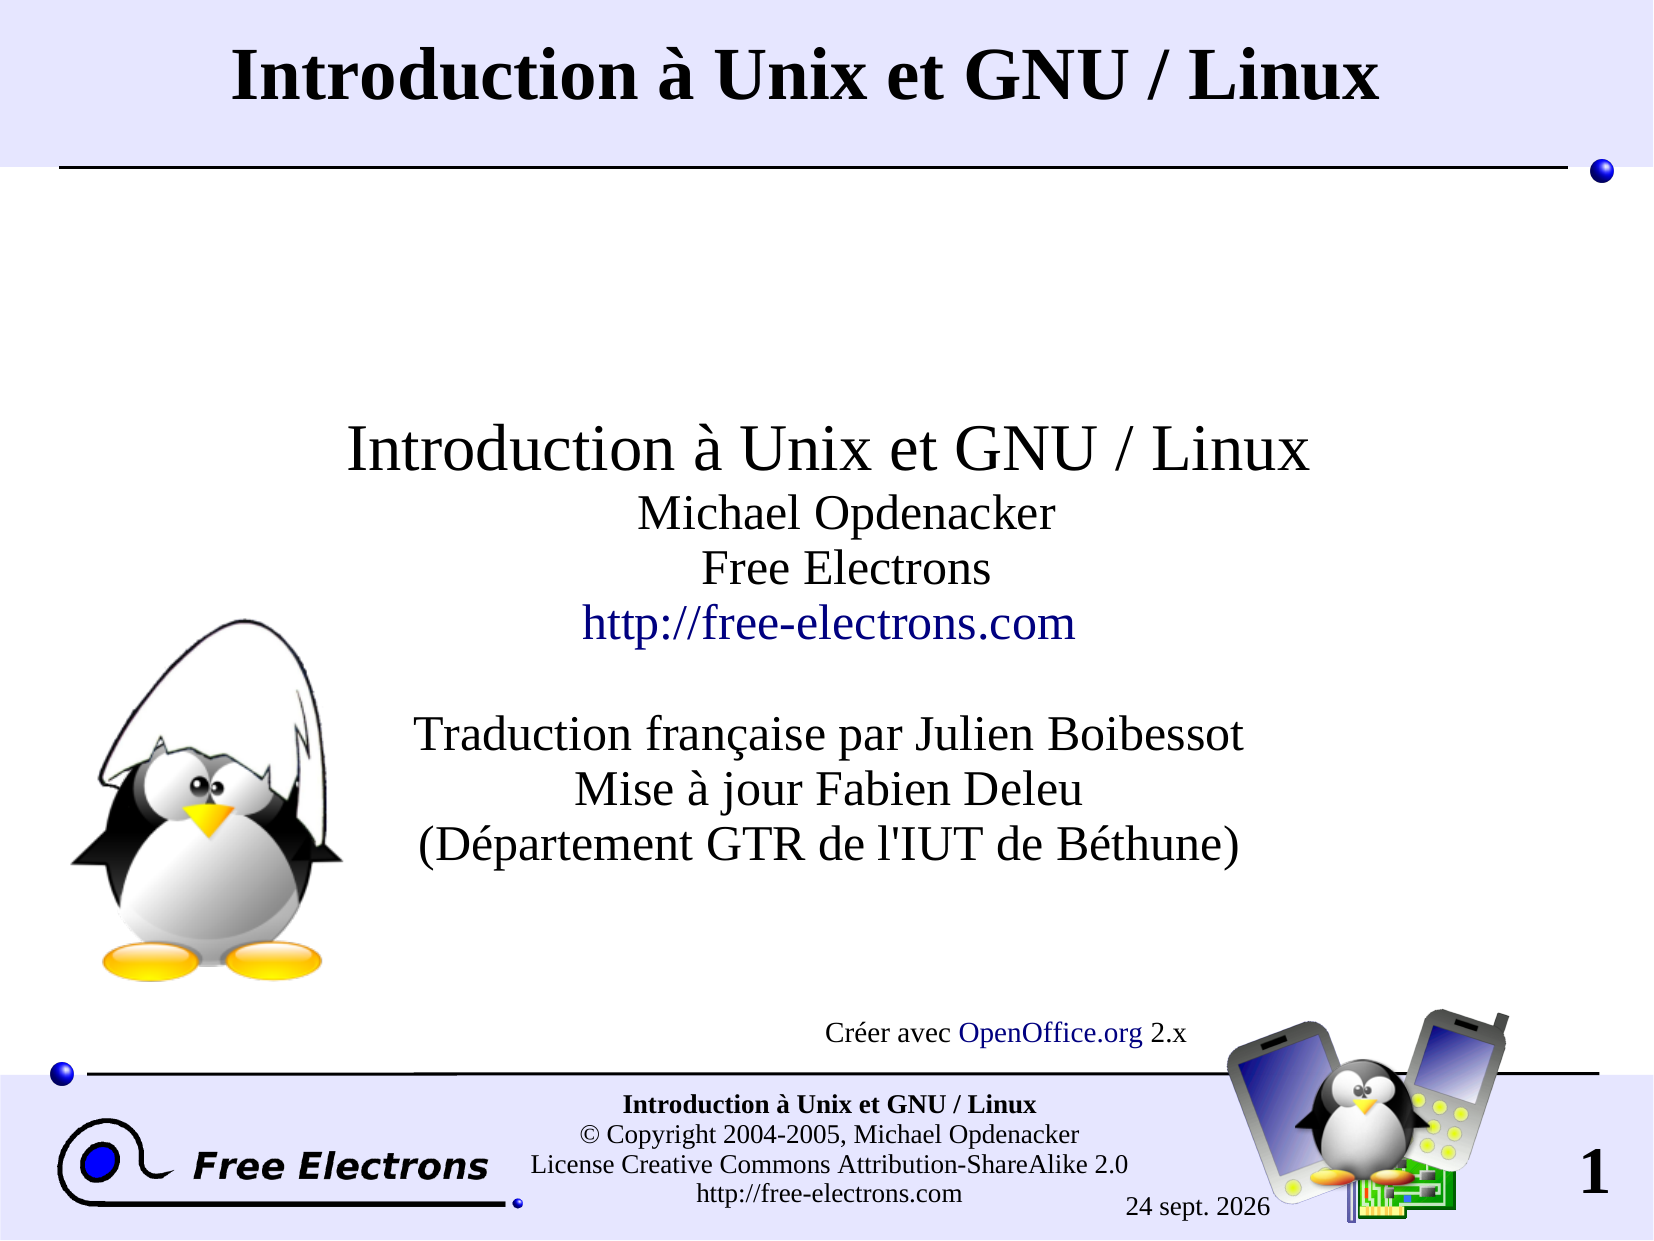

# Introduction à Unix et GNU / Linux
Introduction à Unix et GNU / Linux
Michael Opdenacker
Free Electrons
http://free-electrons.com
Traduction française par Julien Boibessot
Mise à jour Fabien Deleu
(Département GTR de l'IUT de Béthune)
Créer avec OpenOffice.org 2.x